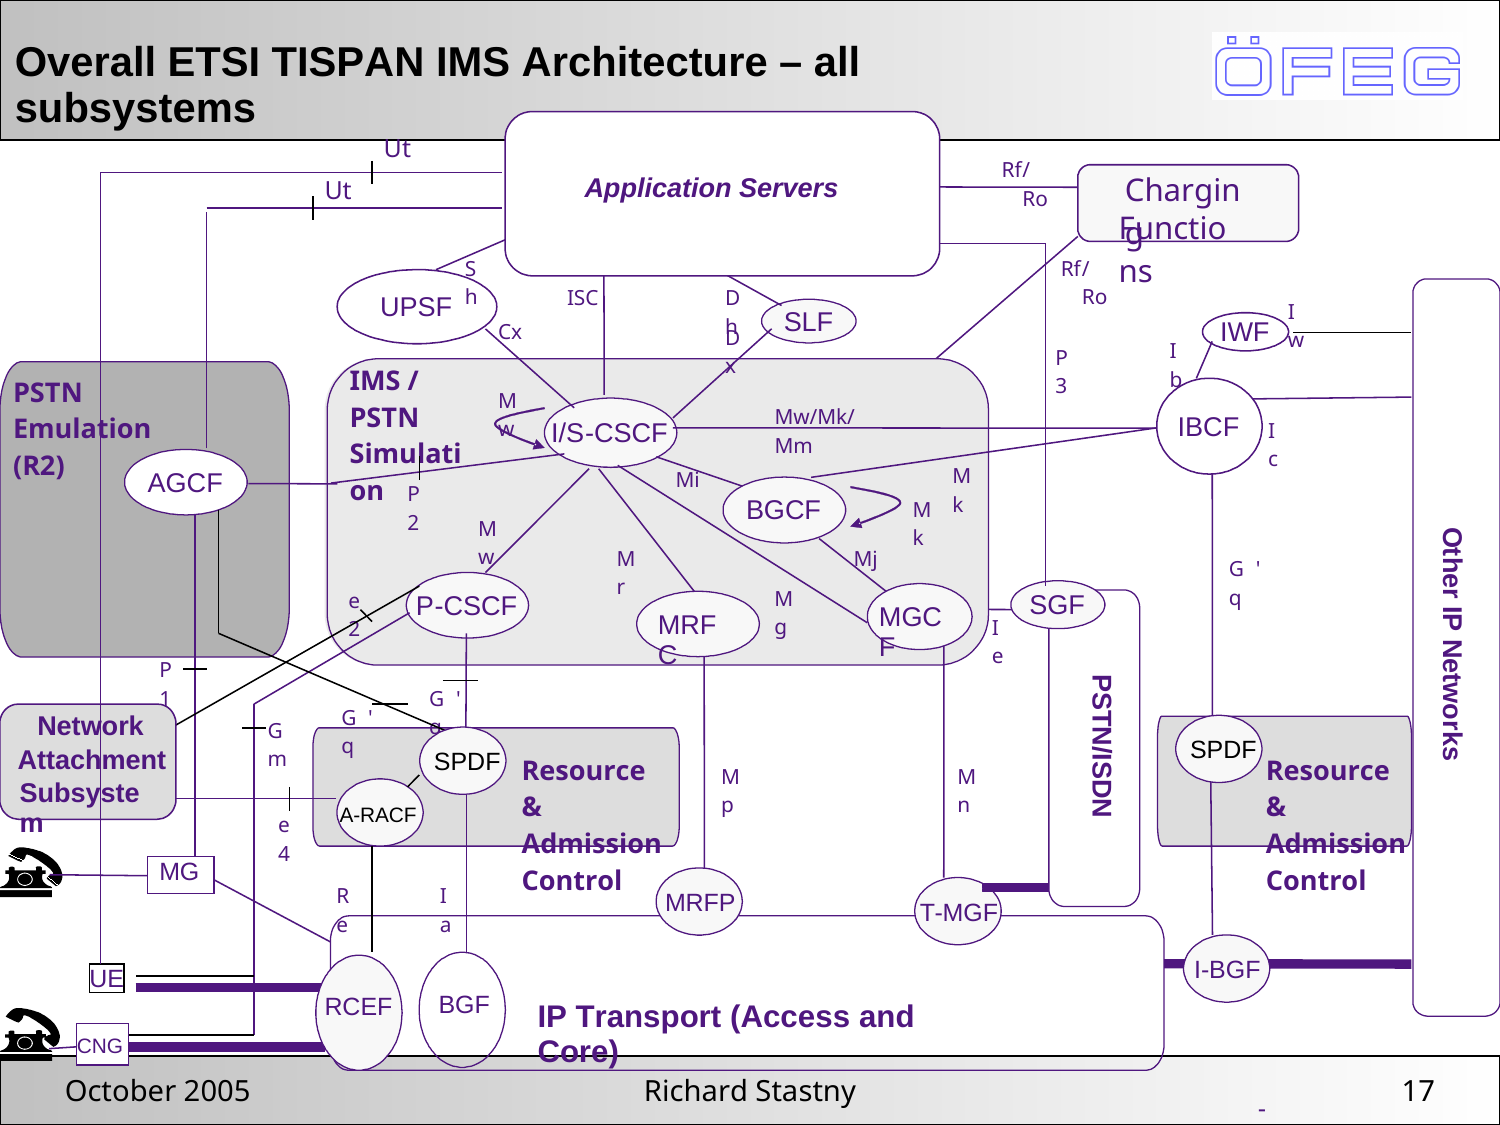

Overall ETSI TISPAN IMS Architecture – all subsystems
Rf
/Ro
Ut
Rf
/Ro
Charging
Ut
Application Servers
Functions
Sh
Rf
/Ro
ISC
Dh
UPSF
Iw
SLF
Cx
IWF
Dx
Ib
P3
IMS /
PSTN
Simulation
PSTN
Emulation (R2)
Mw
Mw/Mk/Mm
IBCF
Ic
I/S
-
CSCF
Mk
Mi
AGCF
P2
Mk
BGCF
Mw
Mr
Mj
Gq
'
Mg
e2
SGF
P
-
CSCF
MGCF
MRFC
Ie
Other IP Networks
P1
Gq
'
Gq
'
Network
Gm
SPDF
PSTN/ISDN
SPDF
Attachment
Resource &
Admission
Control
Resource &
Admission
Control
Mp
Mn
Subsystem
A-RACF
e4
MG
Re
Ia
MRFP
T
-
MGF
I
-
BGF
UE
BGF
RCEF
IP Transport (Access and Core)
CNG
October 2005
Richard Stastny
17
-